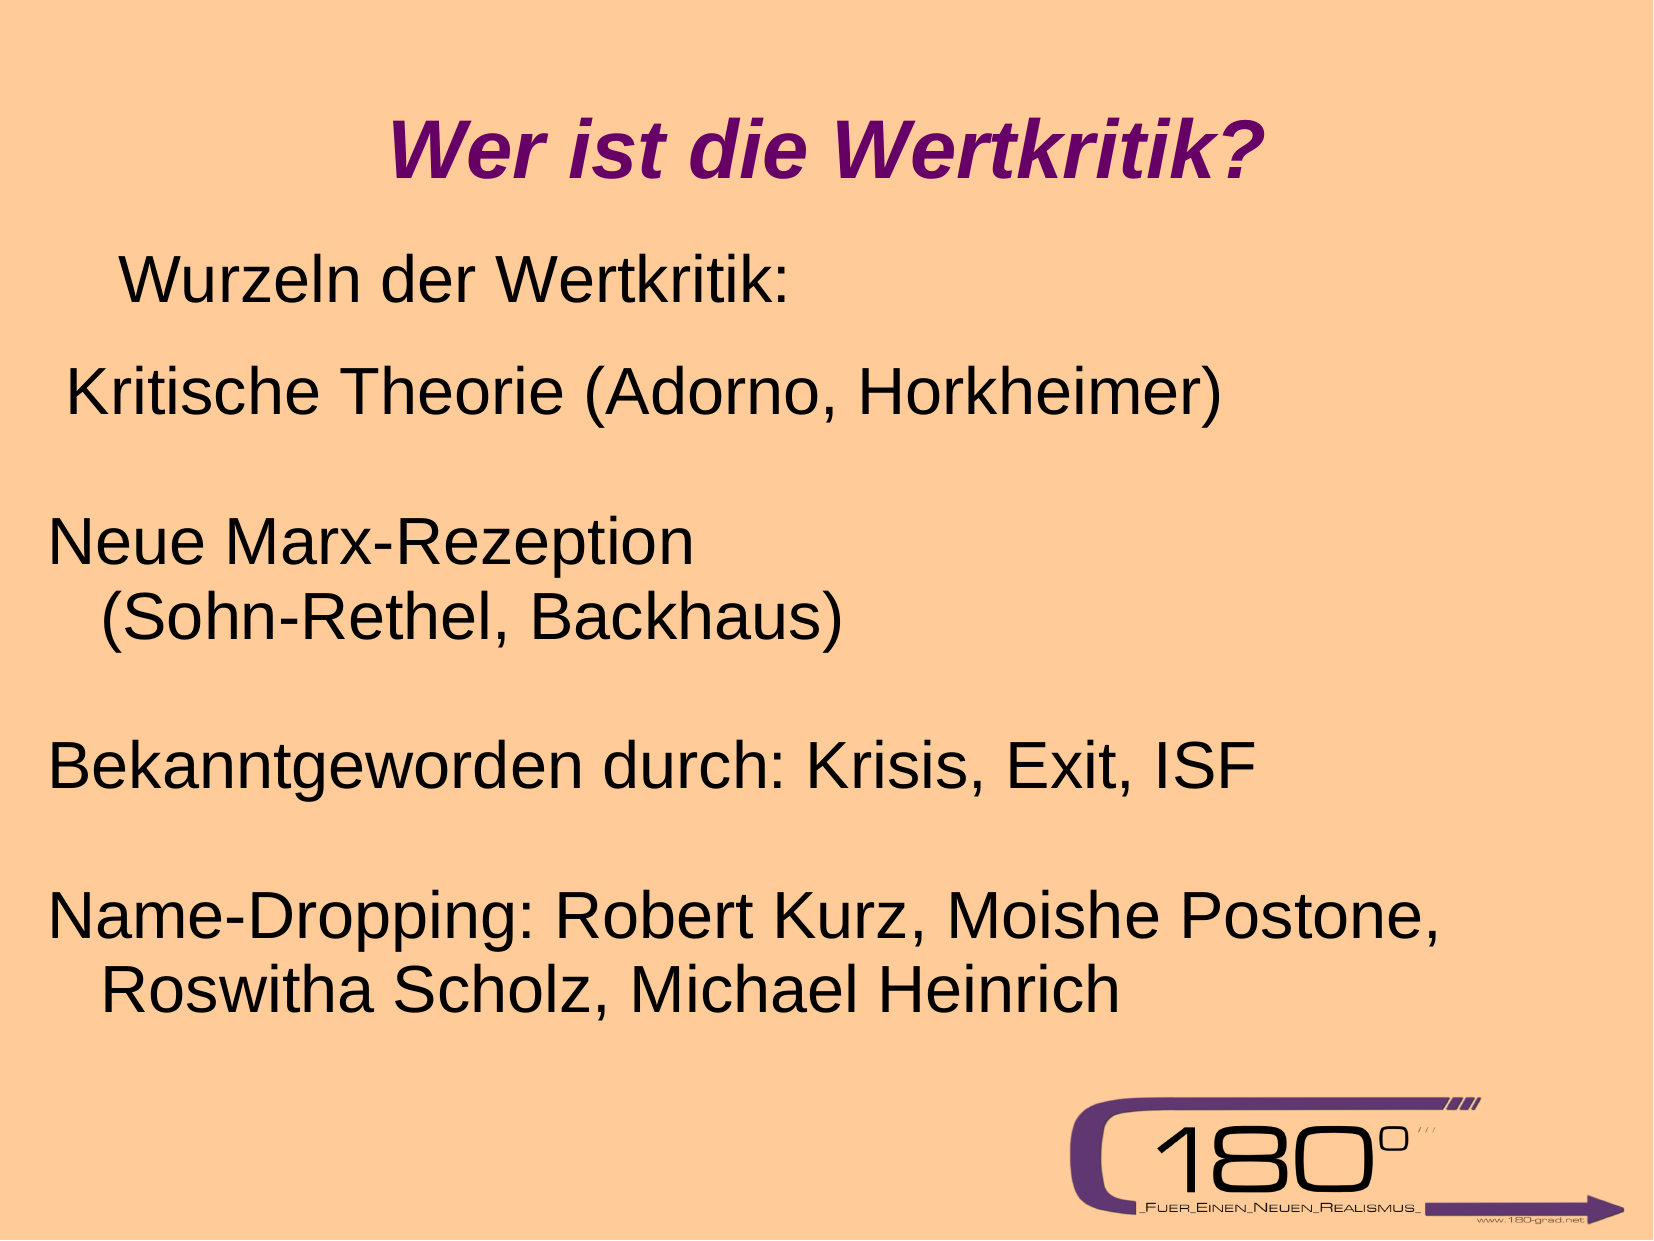

# Wer ist die Wertkritik?
Wurzeln der Wertkritik:
 Kritische Theorie (Adorno, Horkheimer)
Neue Marx-Rezeption
(Sohn-Rethel, Backhaus)
Bekanntgeworden durch: Krisis, Exit, ISF
Name-Dropping: Robert Kurz, Moishe Postone, Roswitha Scholz, Michael Heinrich